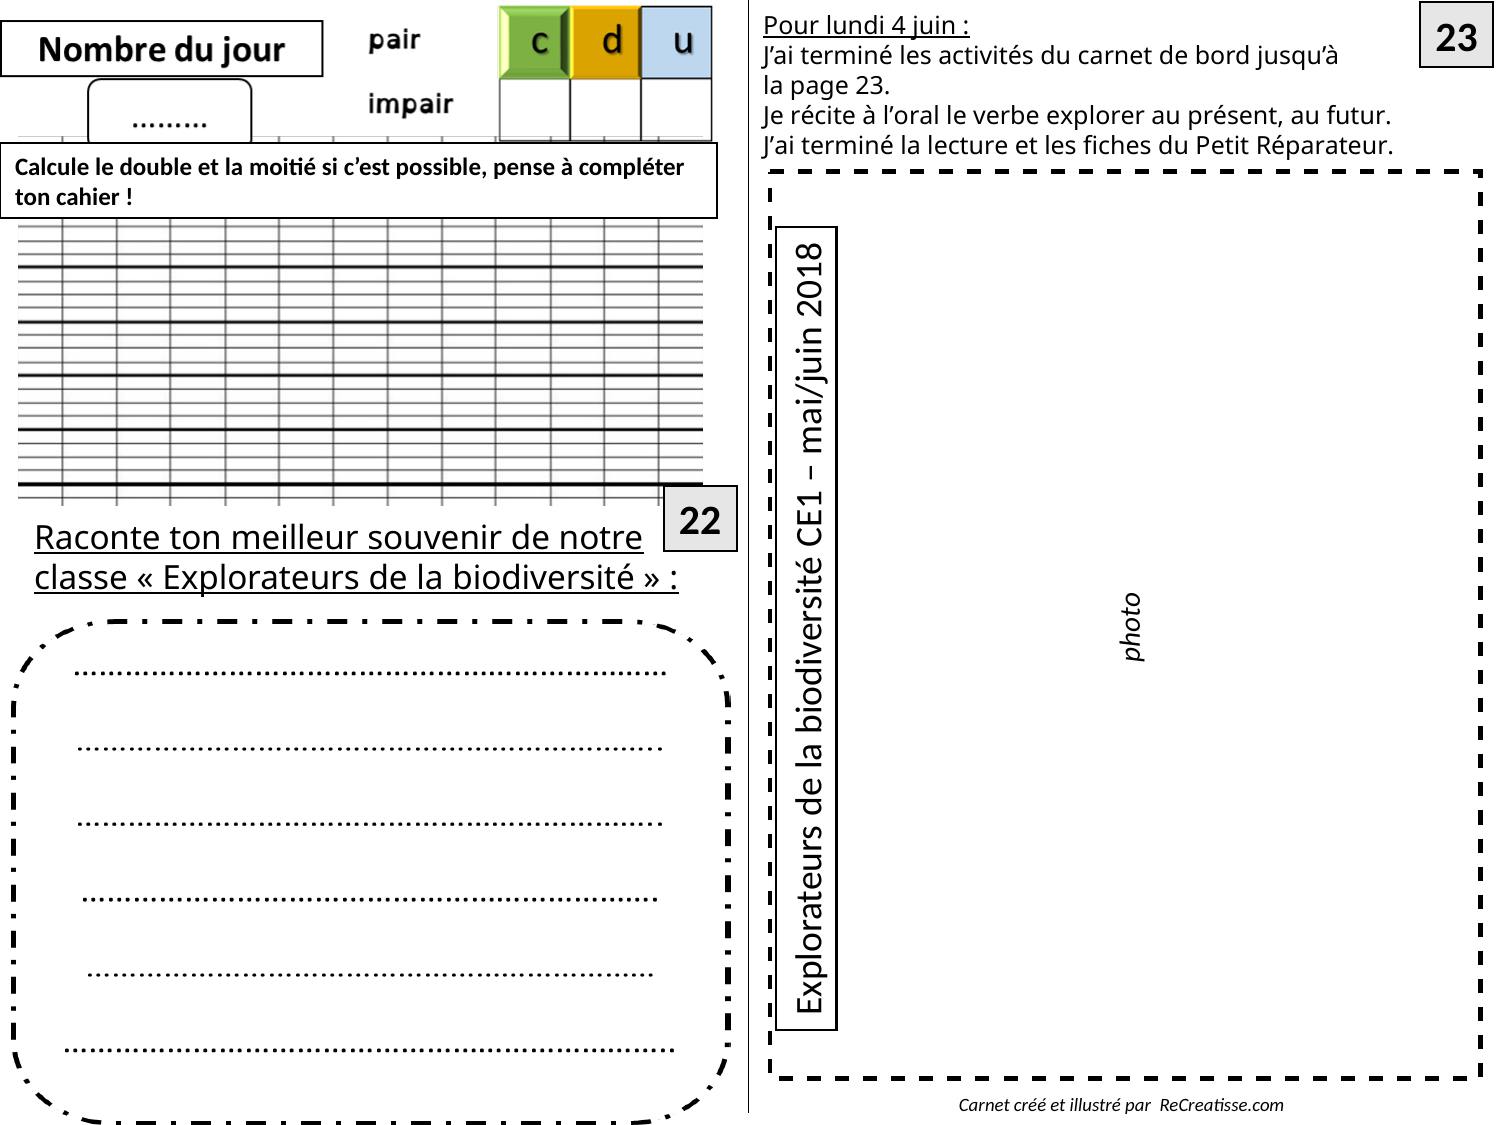

Pour lundi 4 juin :
J’ai terminé les activités du carnet de bord jusqu’à
la page 23.
Je récite à l’oral le verbe explorer au présent, au futur.
J’ai terminé la lecture et les fiches du Petit Réparateur.
23
Calcule le double et la moitié si c’est possible, pense à compléter ton cahier !
22
Raconte ton meilleur souvenir de notre classe « Explorateurs de la biodiversité » :
Explorateurs de la biodiversité CE1 – mai/juin 2018
photo
Carnet créé et illustré par ReCreatisse.com